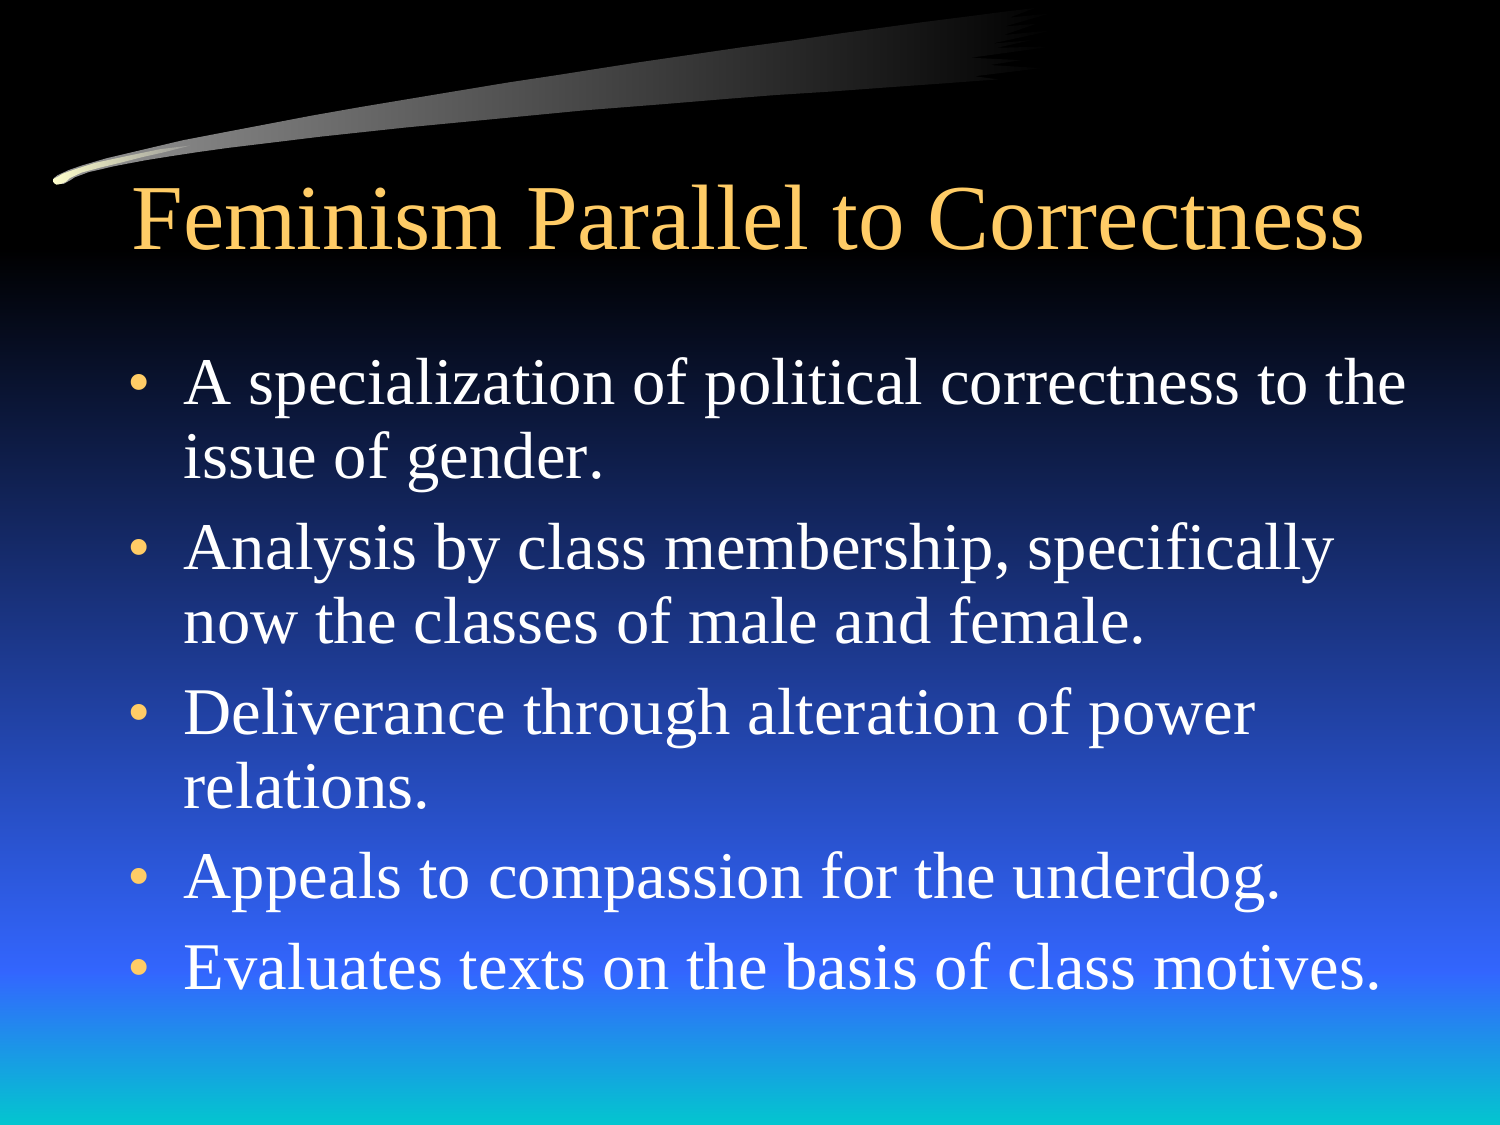

# Feminism Parallel to Correctness
A specialization of political correctness to the issue of gender.
Analysis by class membership, specifically now the classes of male and female.
Deliverance through alteration of power relations.
Appeals to compassion for the underdog.
Evaluates texts on the basis of class motives.